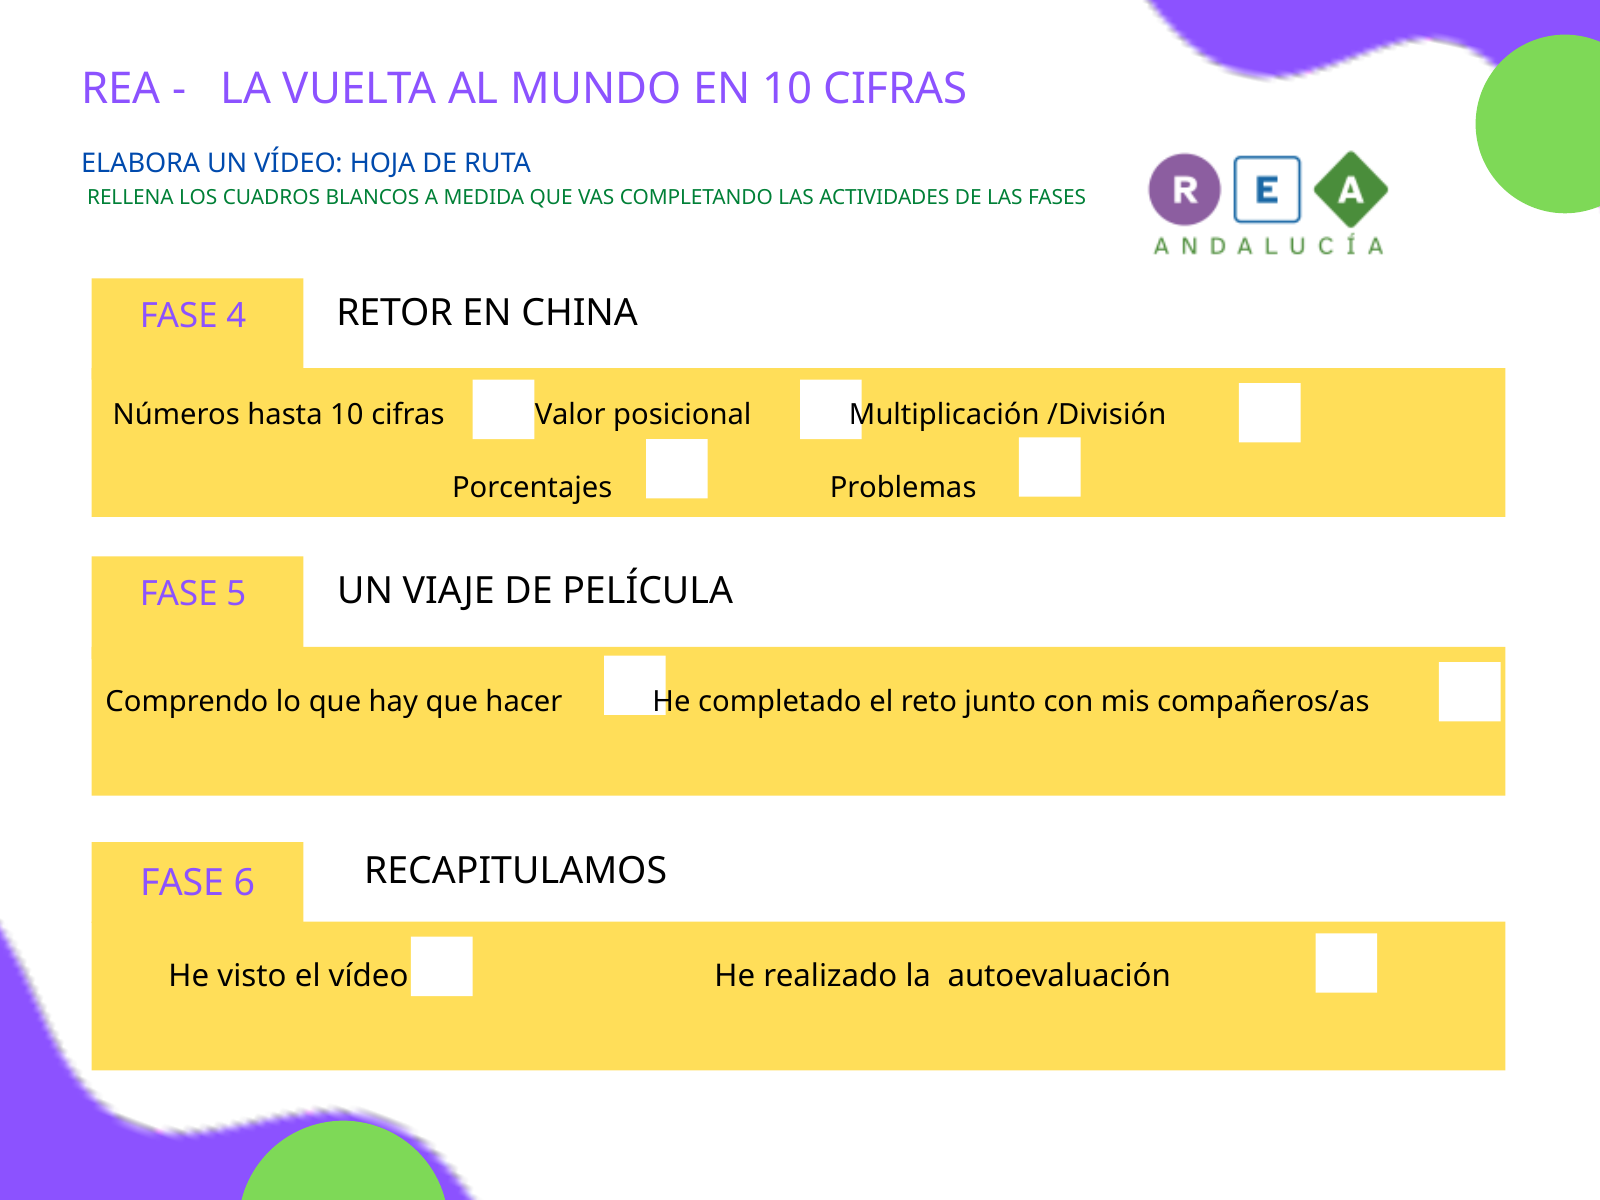

REA - LA VUELTA AL MUNDO EN 10 CIFRAS
ELABORA UN VÍDEO: HOJA DE RUTA
RELLENA LOS CUADROS BLANCOS A MEDIDA QUE VAS COMPLETANDO LAS ACTIVIDADES DE LAS FASES
FASE 4
RETOR EN CHINA
 Números hasta 10 cifras Valor posicional Multiplicación /División
 Porcentajes Problemas
FASE 5
 UN VIAJE DE PELÍCULA
 Comprendo lo que hay que hacer He completado el reto junto con mis compañeros/as
 RECAPITULAMOS
FASE 6
 He visto el vídeo He realizado la autoevaluación